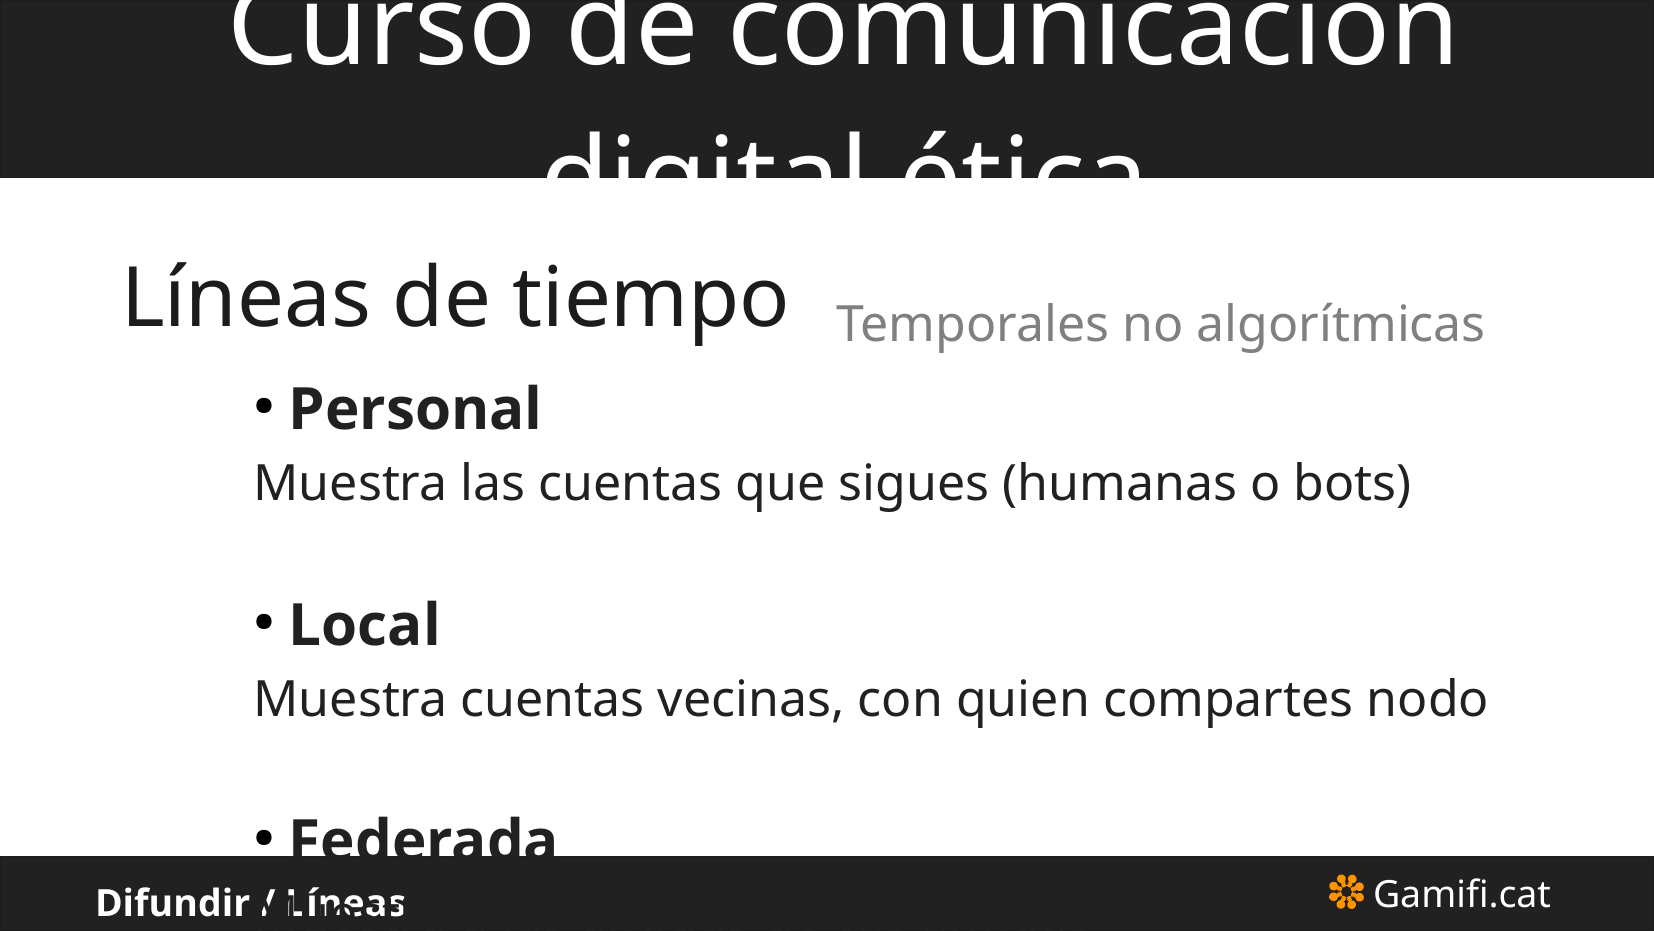

# Curso de comunicación digital ética
Líneas de tiempo
Temporales no algorítmicas
Personal
Muestra las cuentas que sigues (humanas o bots)
Local
Muestra cuentas vecinas, con quien compartes nodo
Federada
Muestra a las amigas de tus amigas
Gamifi.cat
Difundir / Líneas